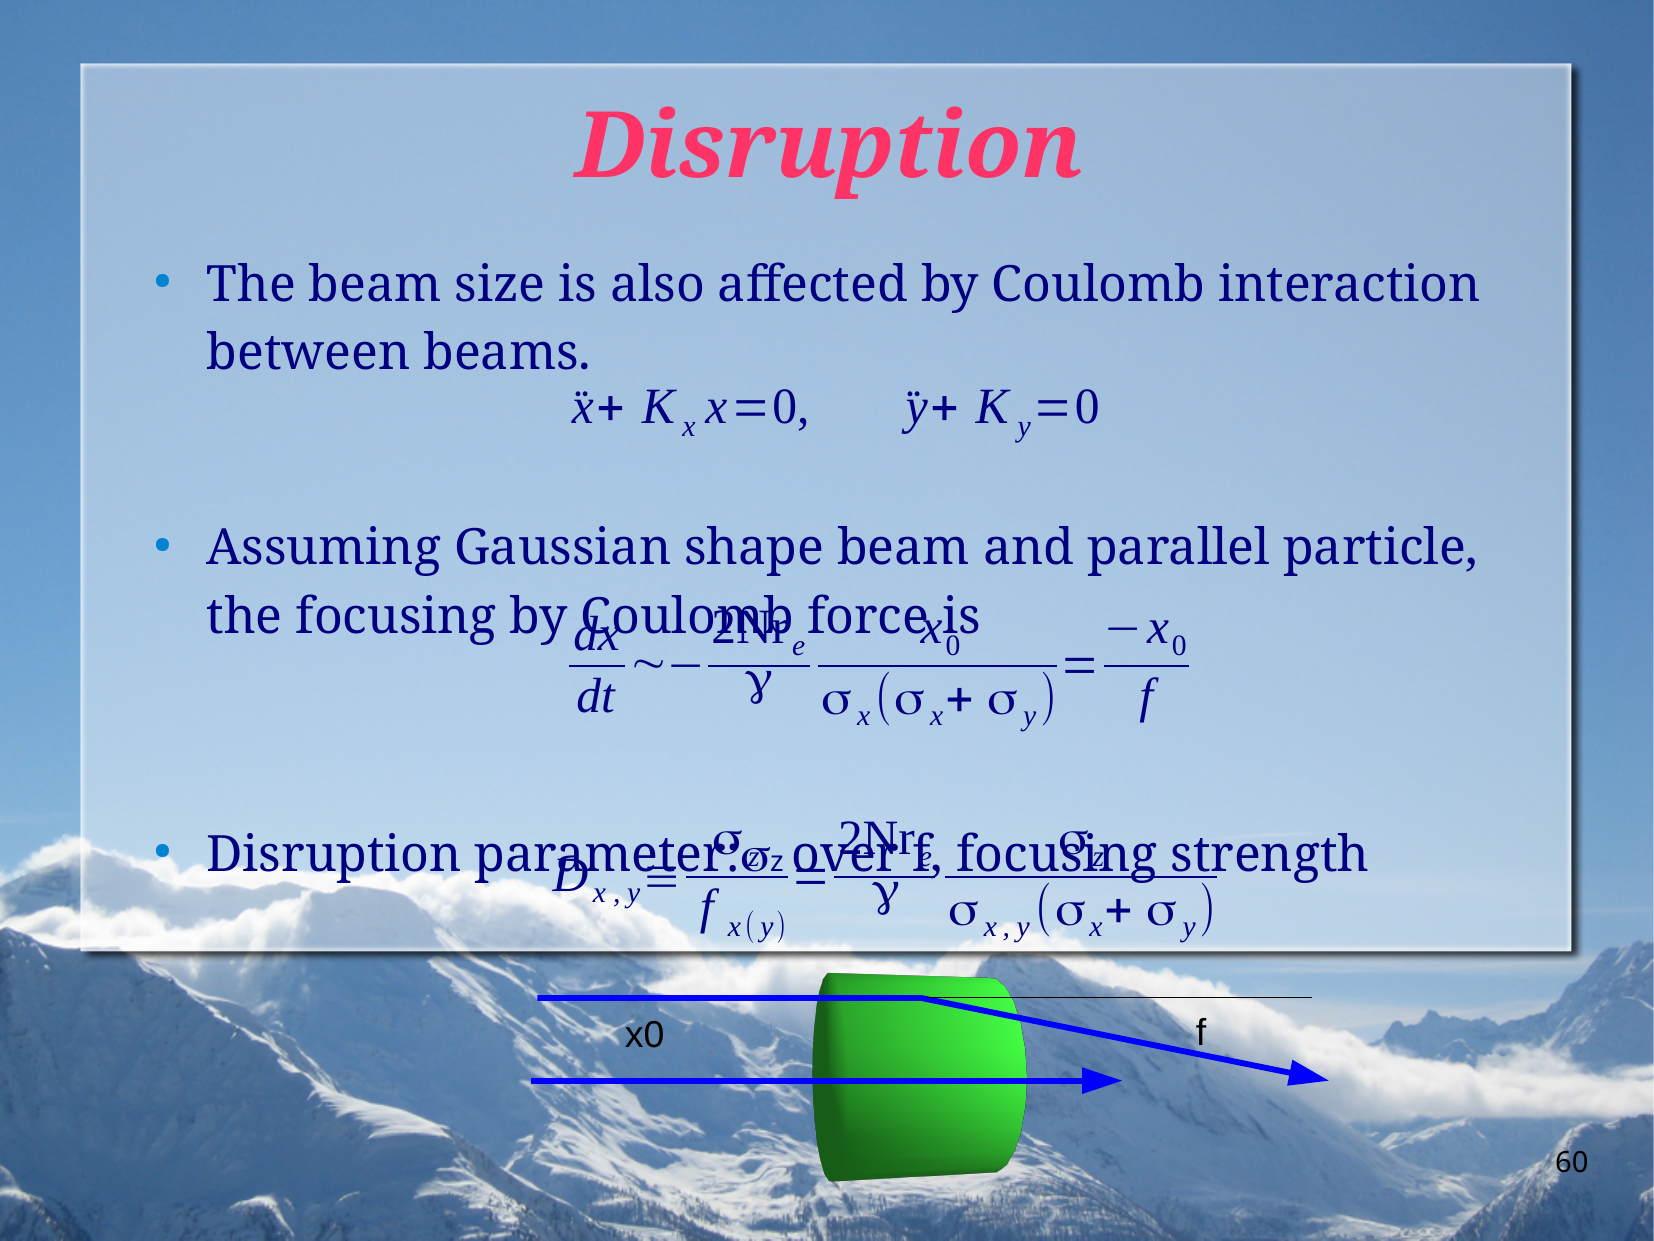

# Disruption
The beam size is also affected by Coulomb interaction between beams.
Assuming Gaussian shape beam and parallel particle, the focusing by Coulomb force is
Disruption parameter:sz over f, focusing strength
f
x0
60